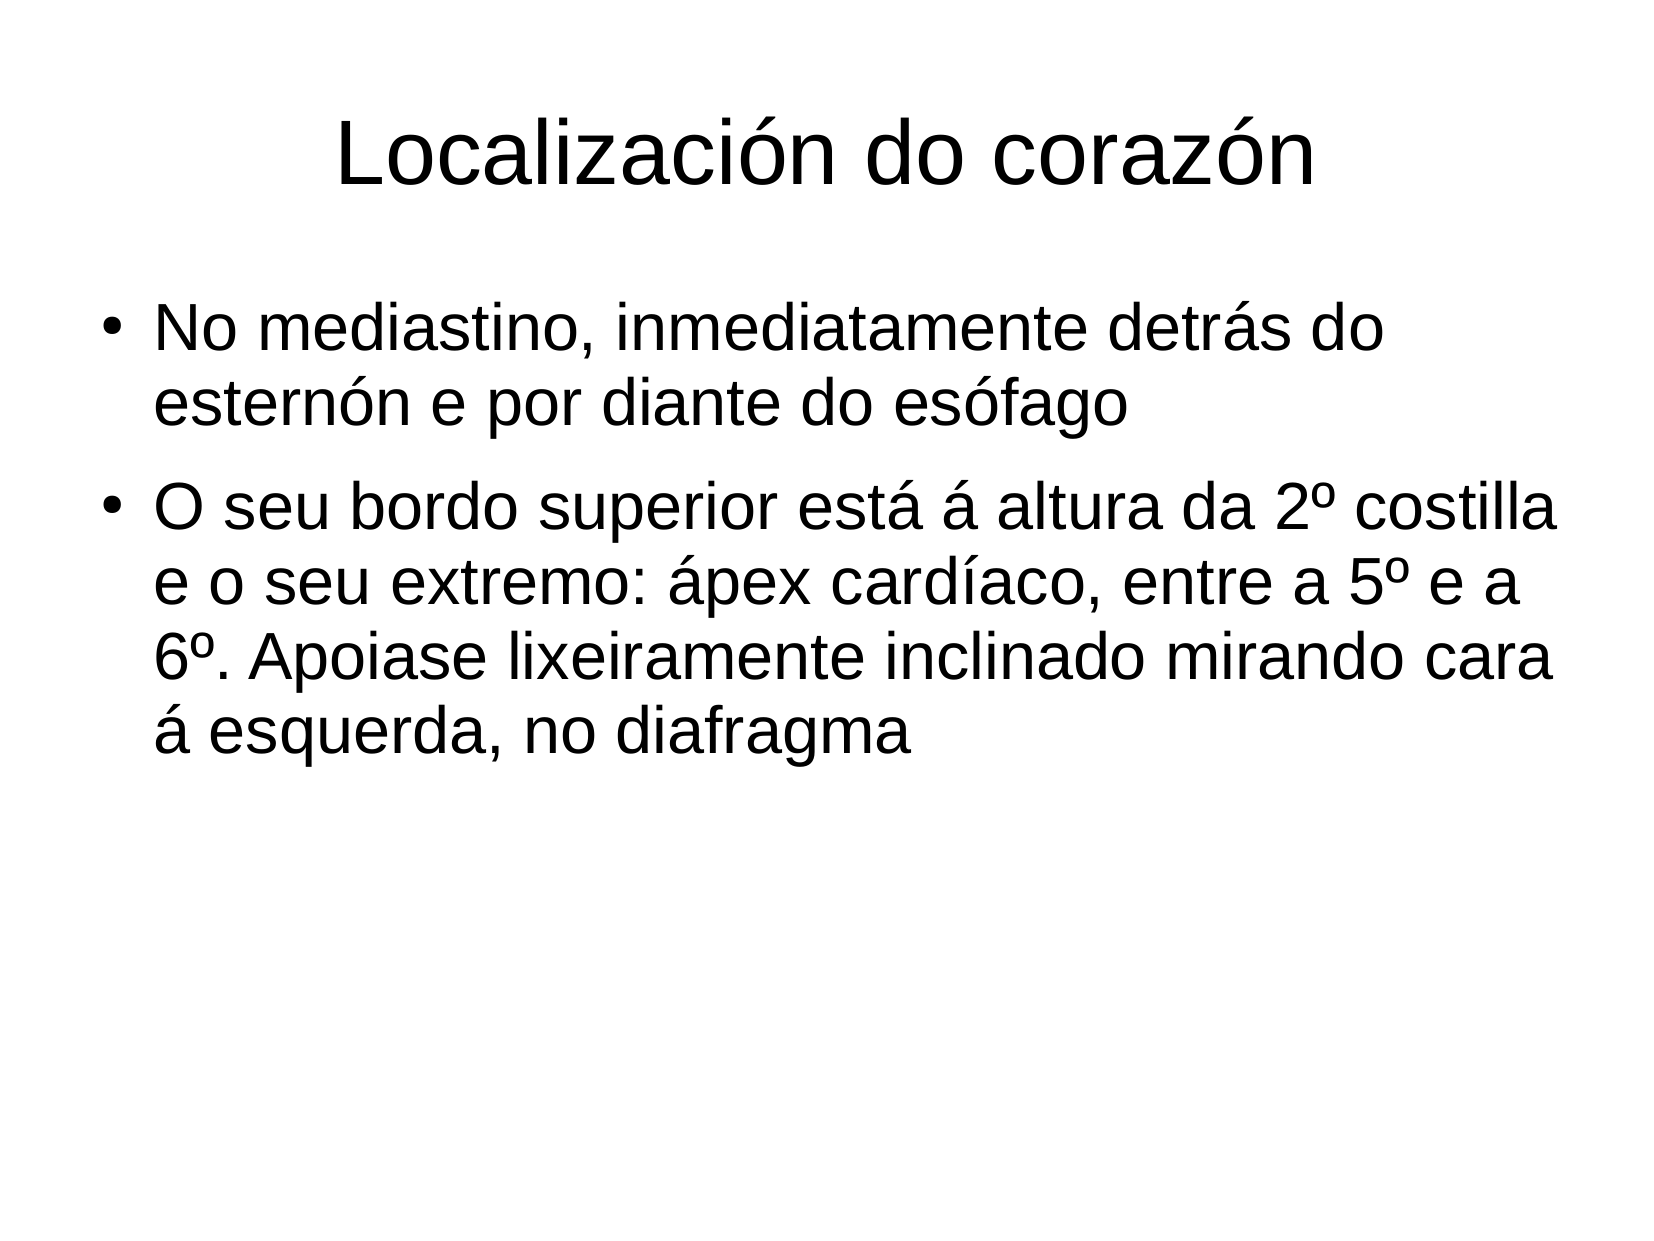

# Localización do corazón
No mediastino, inmediatamente detrás do esternón e por diante do esófago
O seu bordo superior está á altura da 2º costilla e o seu extremo: ápex cardíaco, entre a 5º e a 6º. Apoiase lixeiramente inclinado mirando cara á esquerda, no diafragma